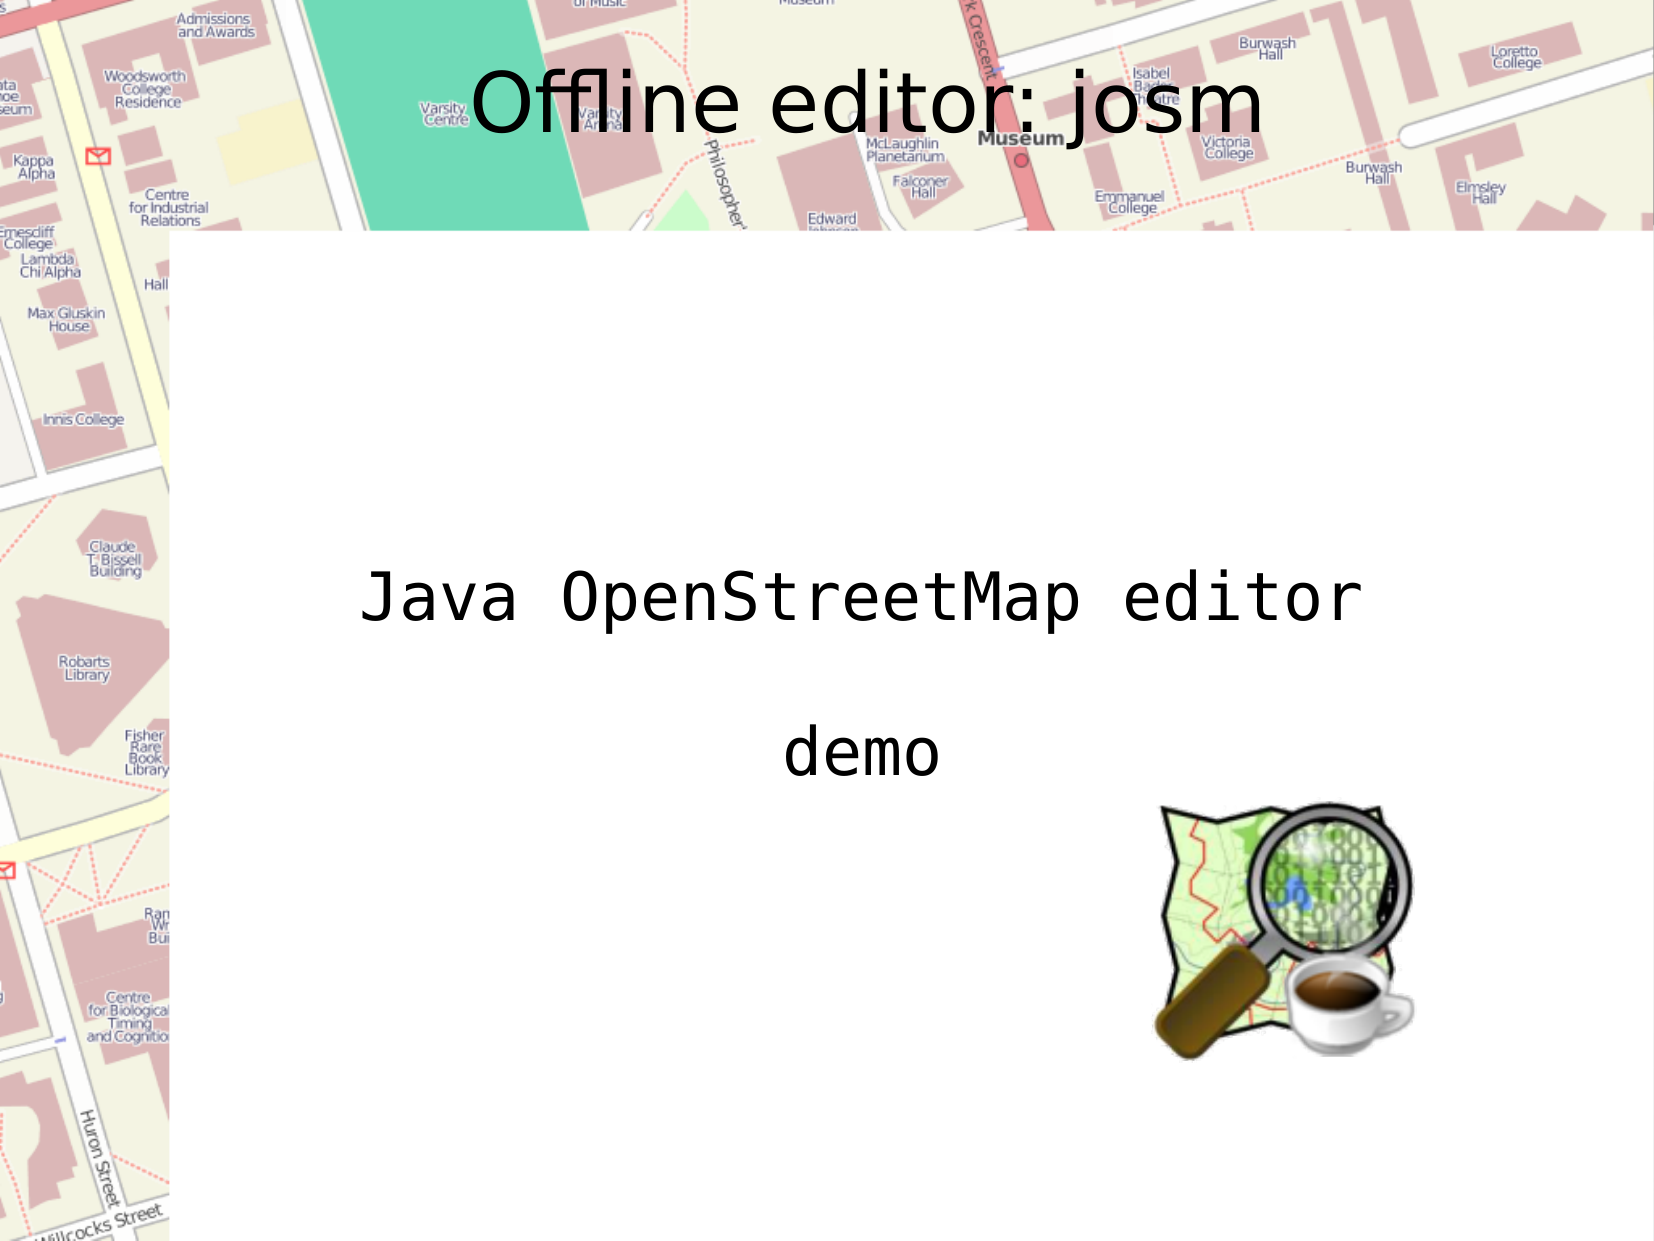

# Offline editor: josm
Java OpenStreetMap editor
demo